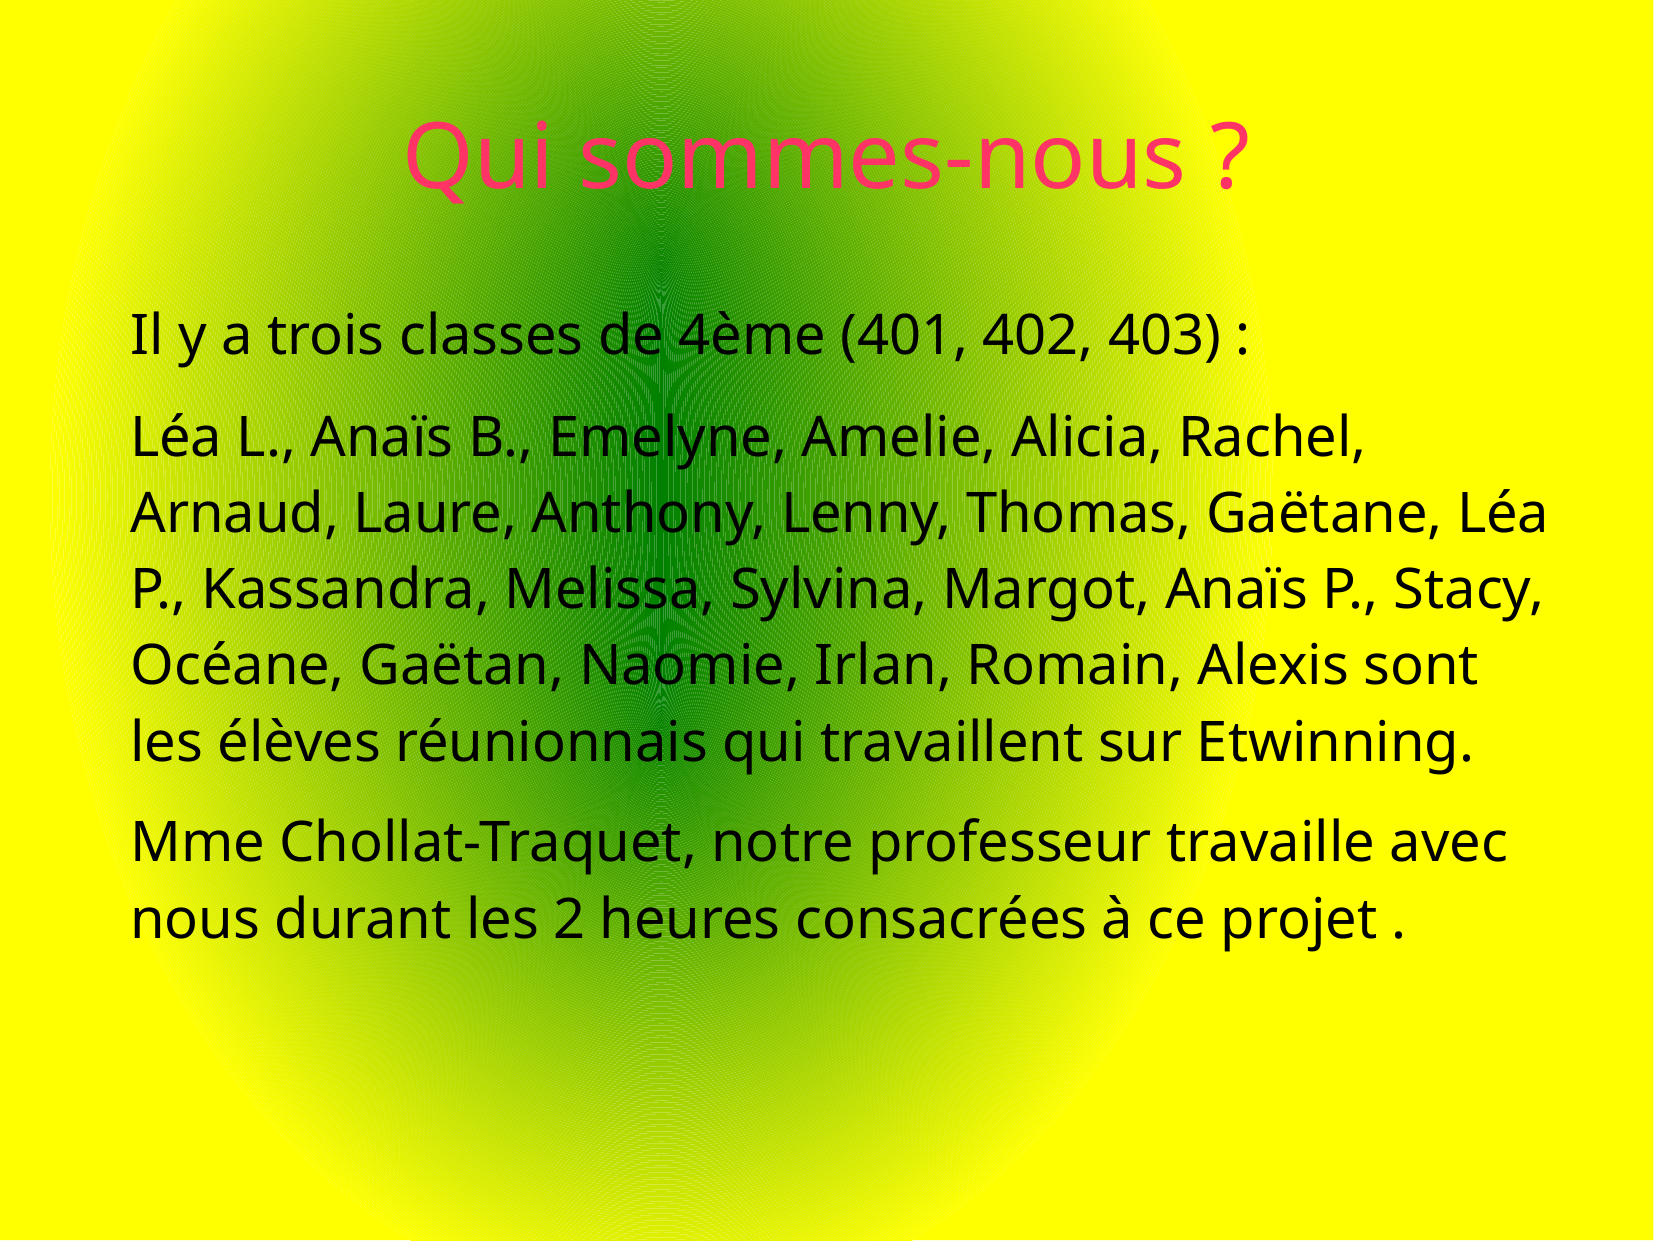

# Qui sommes-nous ?
Il y a trois classes de 4ème (401, 402, 403) :
Léa L., Anaïs B., Emelyne, Amelie, Alicia, Rachel, Arnaud, Laure, Anthony, Lenny, Thomas, Gaëtane, Léa P., Kassandra, Melissa, Sylvina, Margot, Anaïs P., Stacy, Océane, Gaëtan, Naomie, Irlan, Romain, Alexis sont les élèves réunionnais qui travaillent sur Etwinning.
Mme Chollat-Traquet, notre professeur travaille avec nous durant les 2 heures consacrées à ce projet .